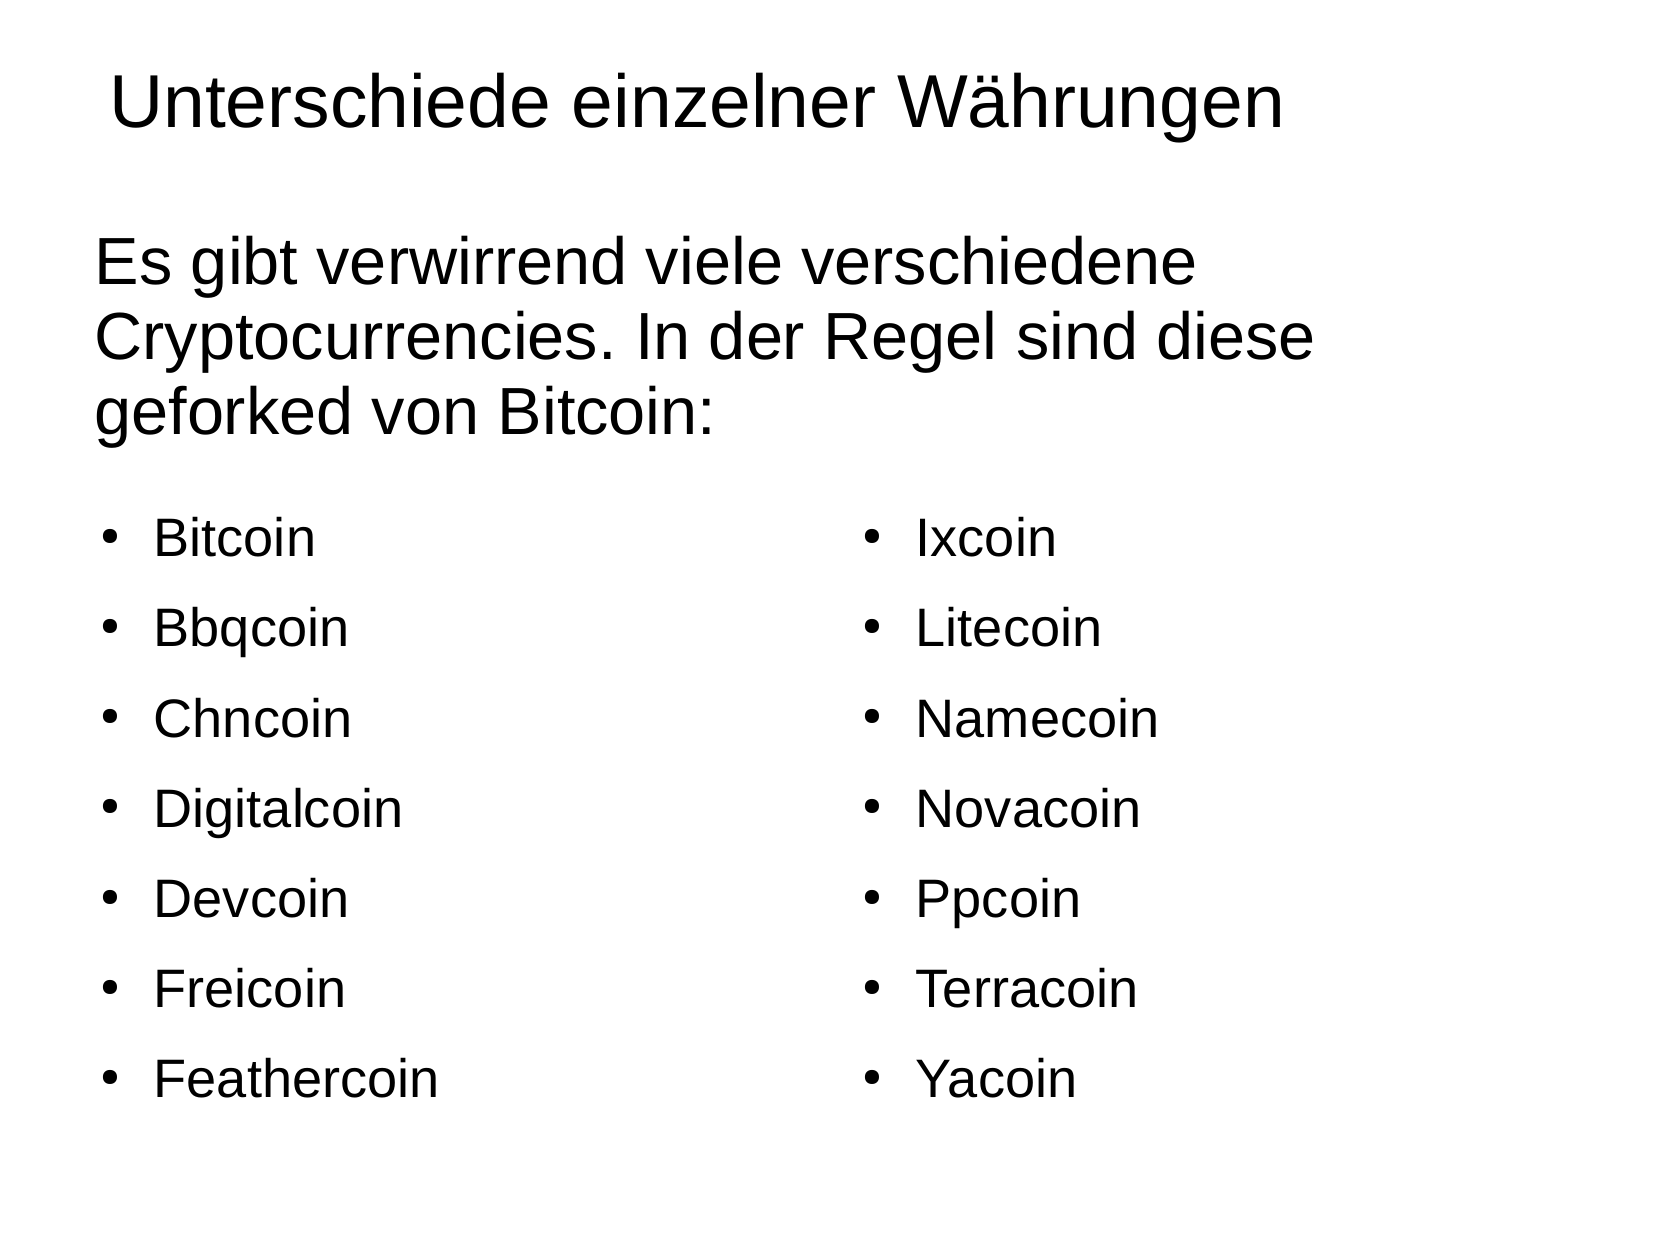

# Unterschiede einzelner Währungen
Es gibt verwirrend viele verschiedene Cryptocurrencies. In der Regel sind diese geforked von Bitcoin:
Bitcoin
Bbqcoin
Chncoin
Digitalcoin
Devcoin
Freicoin
Feathercoin
Ixcoin
Litecoin
Namecoin
Novacoin
Ppcoin
Terracoin
Yacoin